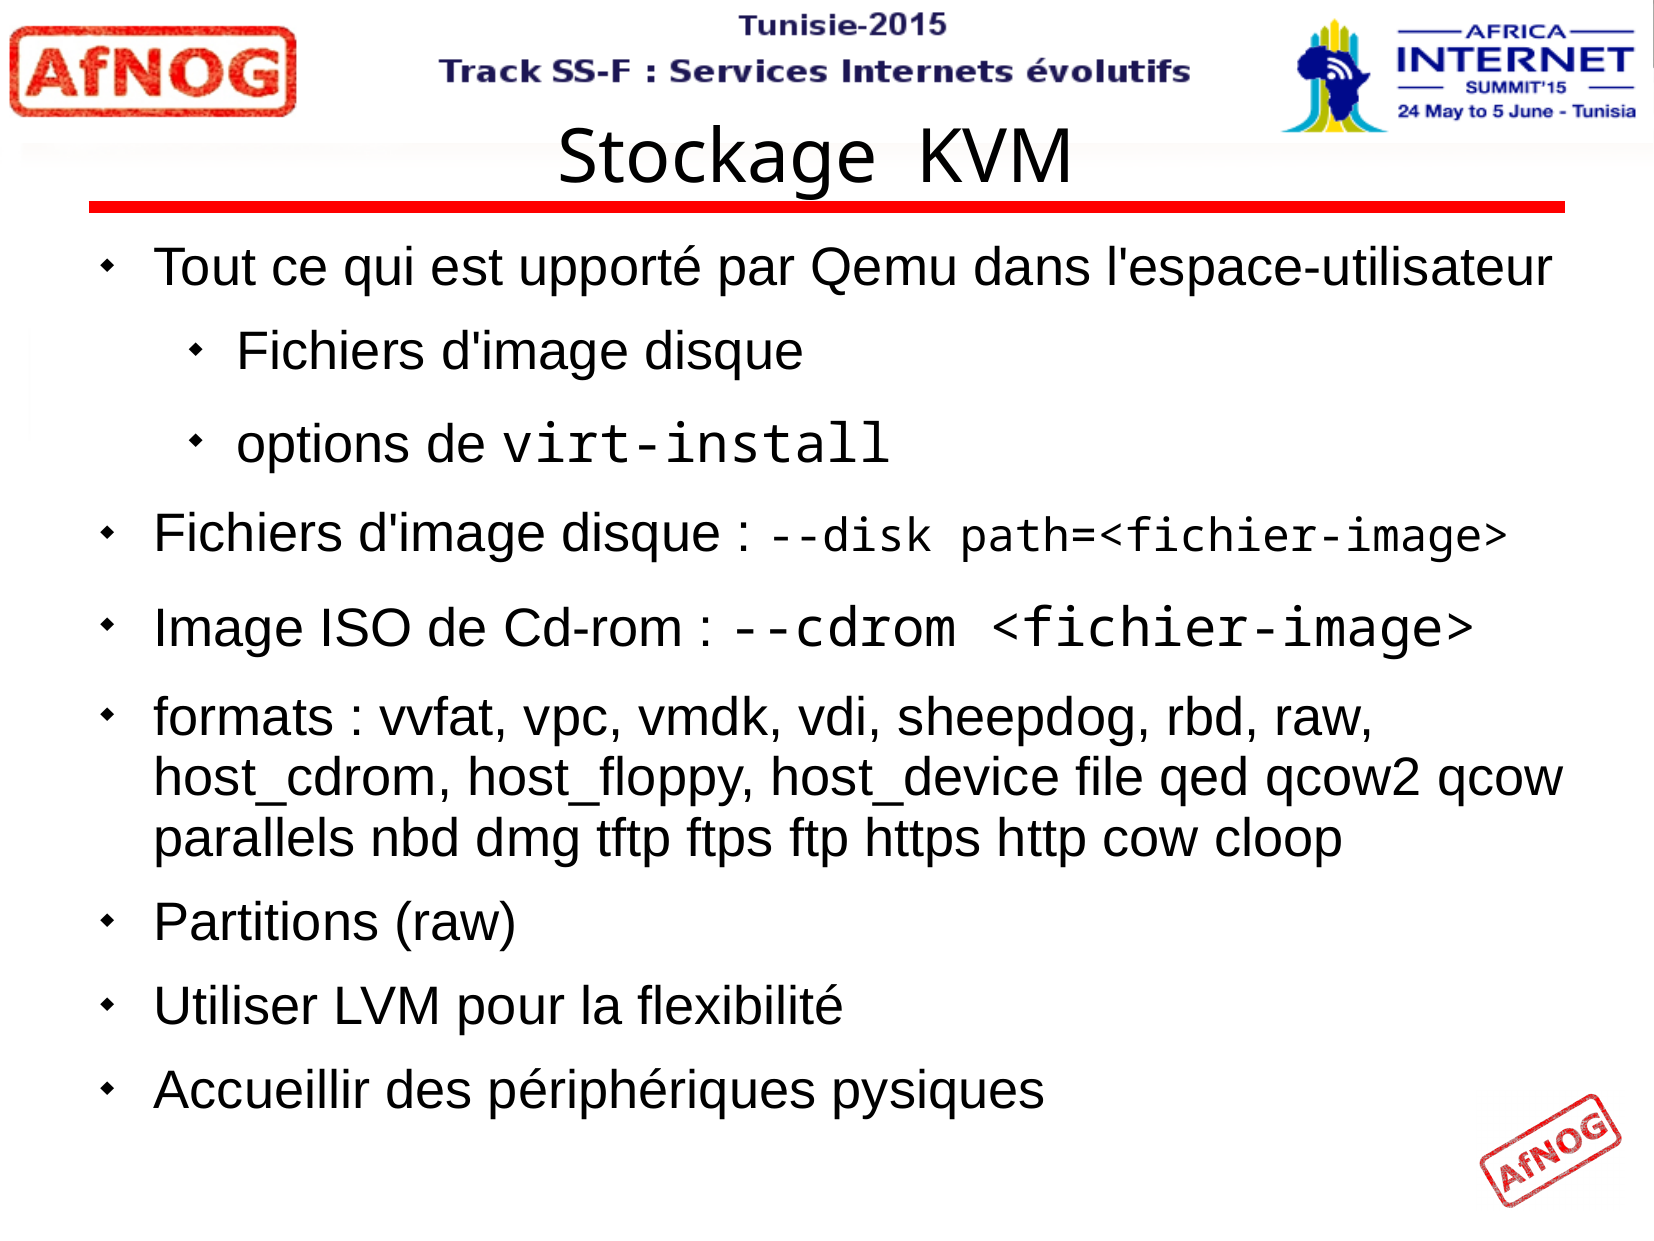

# Stockage KVM
Tout ce qui est upporté par Qemu dans l'espace-utilisateur
Fichiers d'image disque
options de virt-install
Fichiers d'image disque : --disk path=<fichier-image>
Image ISO de Cd-rom : --cdrom <fichier-image>
formats : vvfat, vpc, vmdk, vdi, sheepdog, rbd, raw, host_cdrom, host_floppy, host_device file qed qcow2 qcow parallels nbd dmg tftp ftps ftp https http cow cloop
Partitions (raw)
Utiliser LVM pour la flexibilité
Accueillir des périphériques pysiques